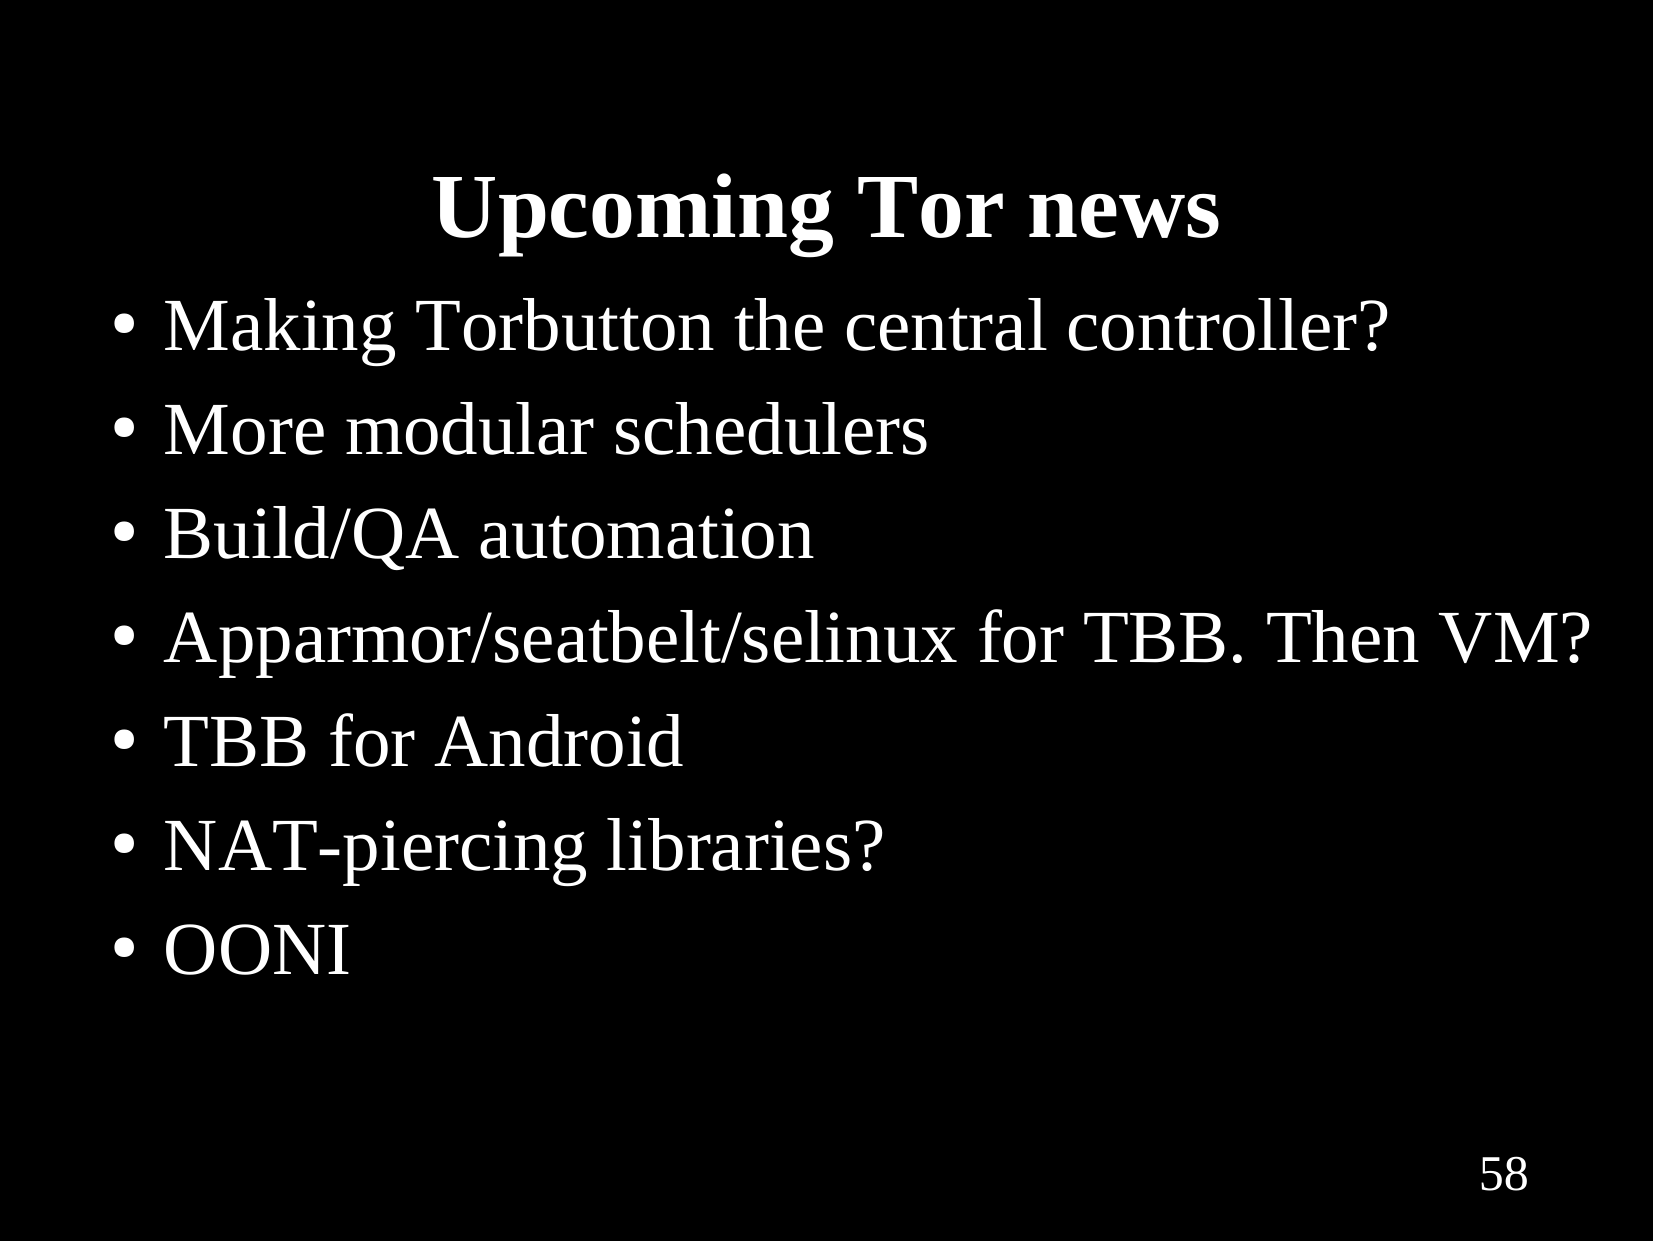

# Upcoming Tor news
Making Torbutton the central controller?
More modular schedulers
Build/QA automation
Apparmor/seatbelt/selinux for TBB. Then VM?
TBB for Android
NAT-piercing libraries?
OONI